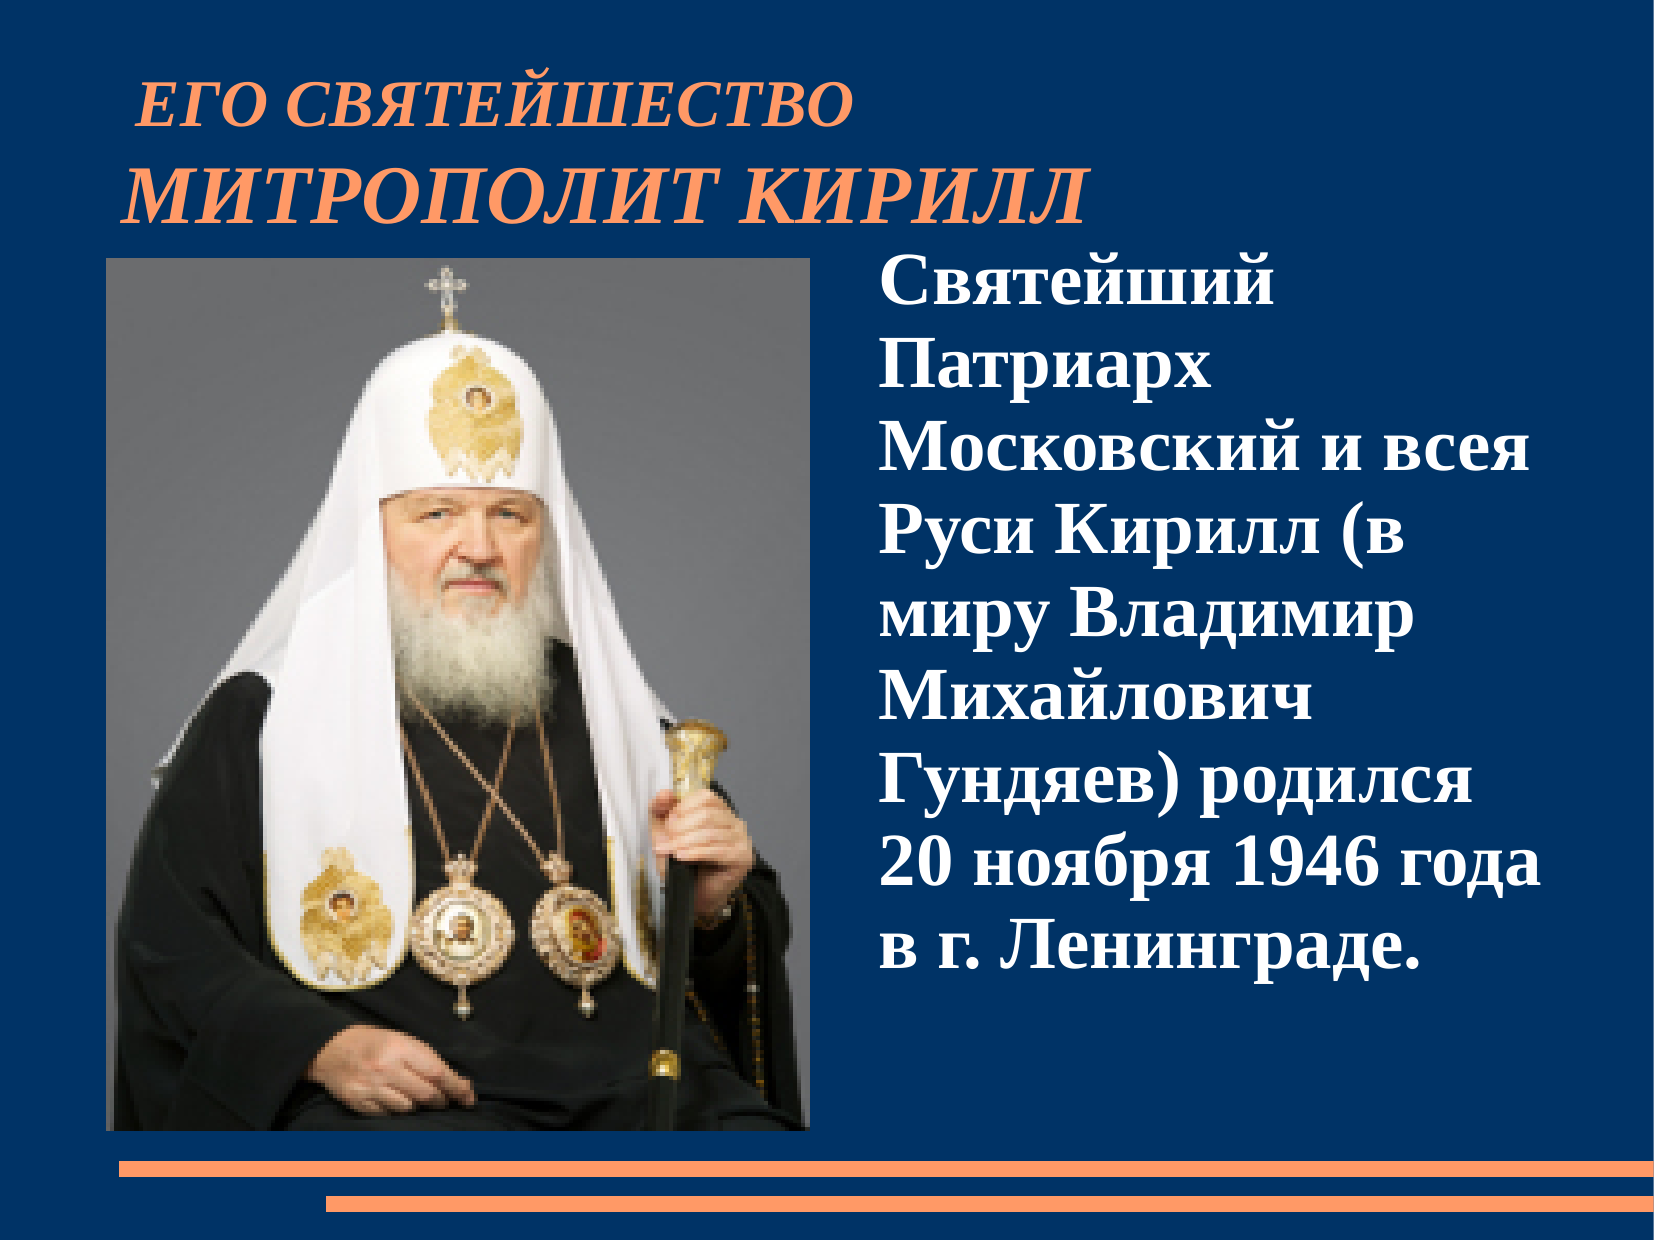

# ЕГО СВЯТЕЙШЕСТВО МИТРОПОЛИТ КИРИЛЛ
Святейший Патриарх Московский и всея Руси Кирилл (в миру Владимир Михайлович Гундяев) родился 20 ноября 1946 года в г. Ленинграде.